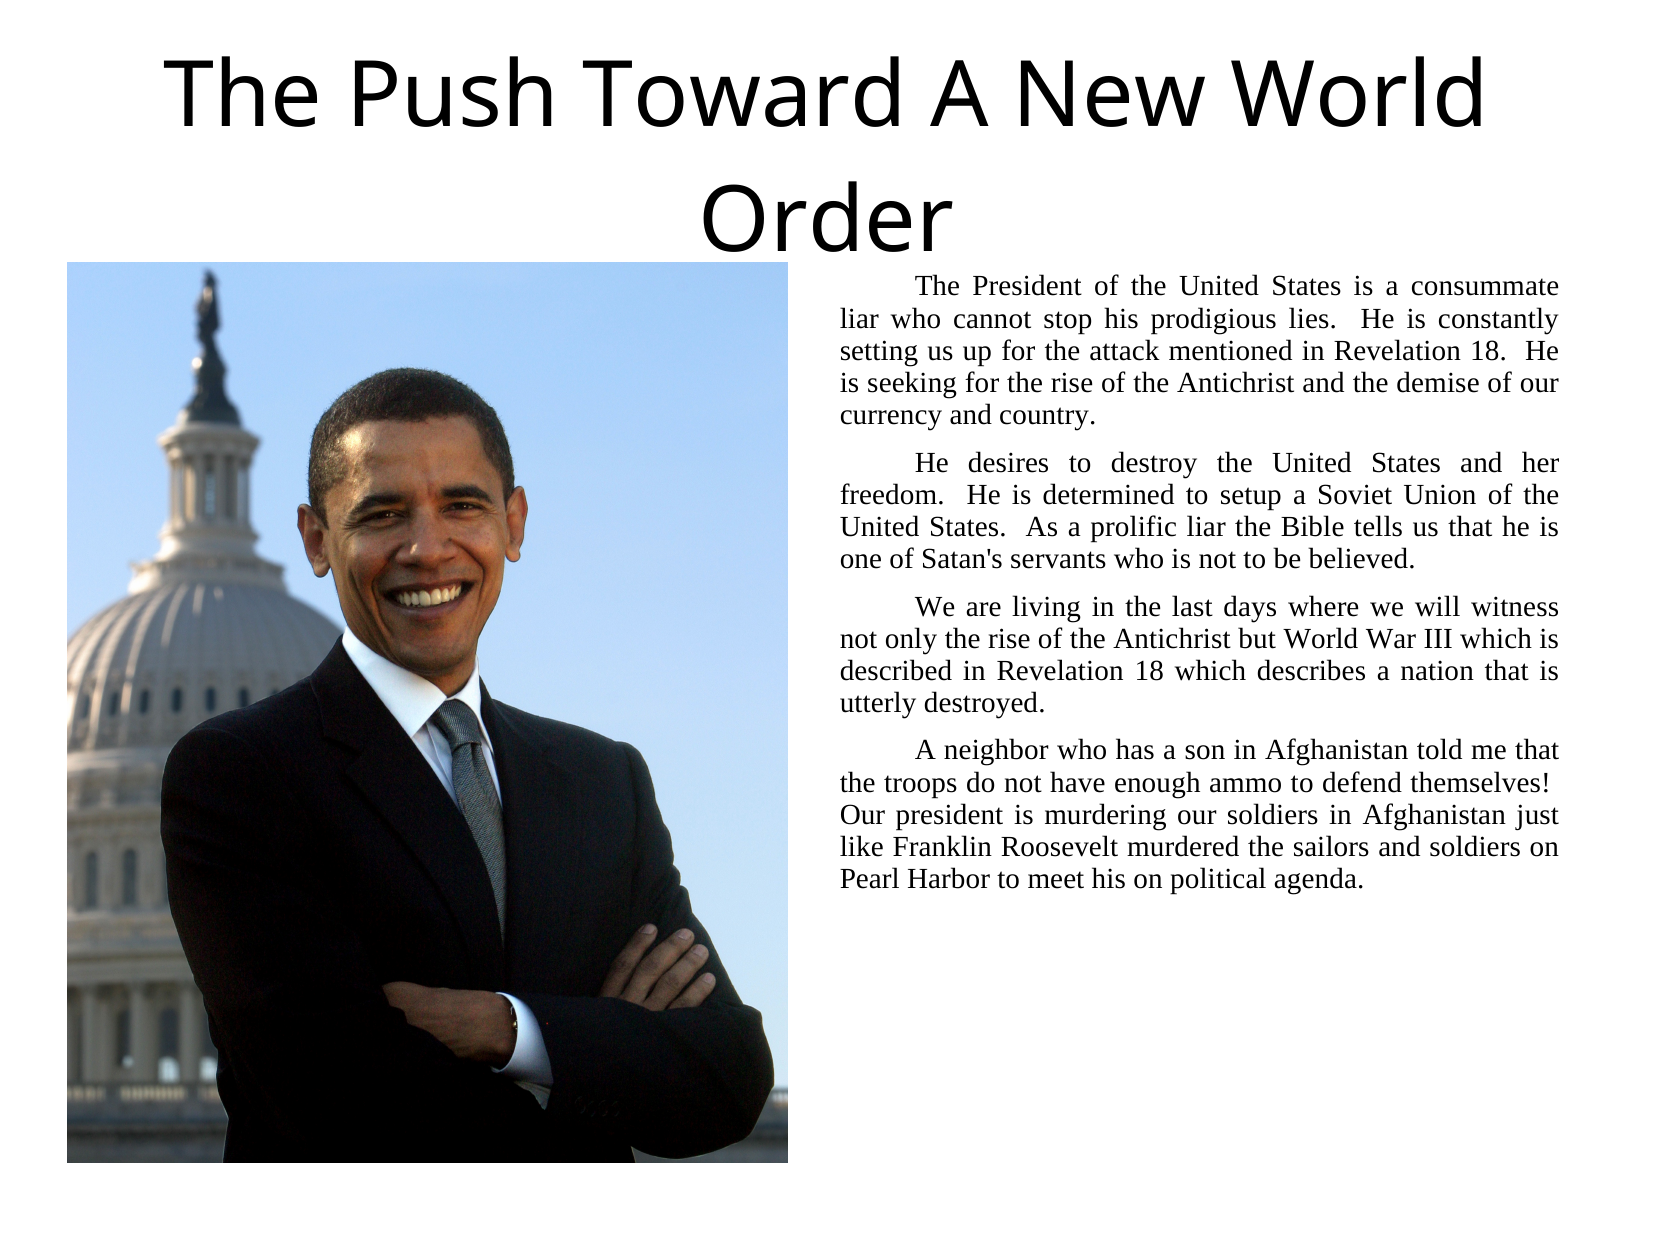

# The Push Toward A New World Order
The President of the United States is a consummate liar who cannot stop his prodigious lies. He is constantly setting us up for the attack mentioned in Revelation 18. He is seeking for the rise of the Antichrist and the demise of our currency and country.
He desires to destroy the United States and her freedom. He is determined to setup a Soviet Union of the United States. As a prolific liar the Bible tells us that he is one of Satan's servants who is not to be believed.
We are living in the last days where we will witness not only the rise of the Antichrist but World War III which is described in Revelation 18 which describes a nation that is utterly destroyed.
A neighbor who has a son in Afghanistan told me that the troops do not have enough ammo to defend themselves! Our president is murdering our soldiers in Afghanistan just like Franklin Roosevelt murdered the sailors and soldiers on Pearl Harbor to meet his on political agenda.